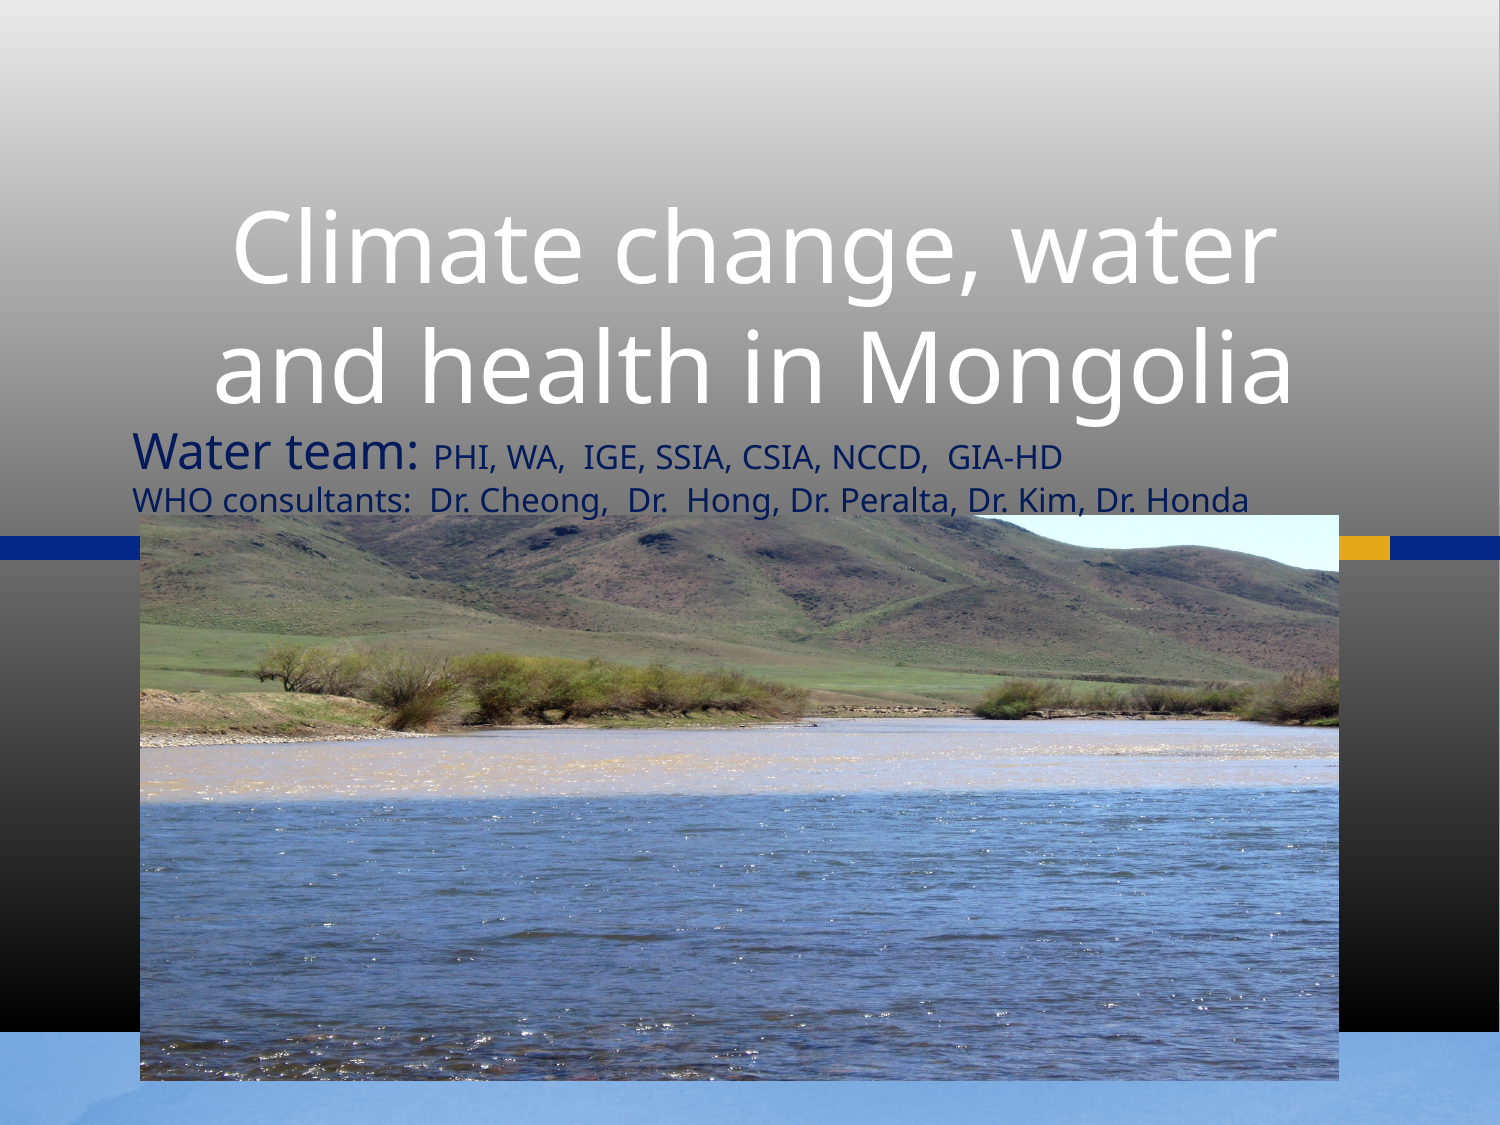

# Climate change, water and health in Mongolia
Water team: PHI, WA, IGE, SSIA, CSIA, NCCD, GIA-HD
WHO consultants: Dr. Cheong, Dr. Hong, Dr. Peralta, Dr. Kim, Dr. Honda